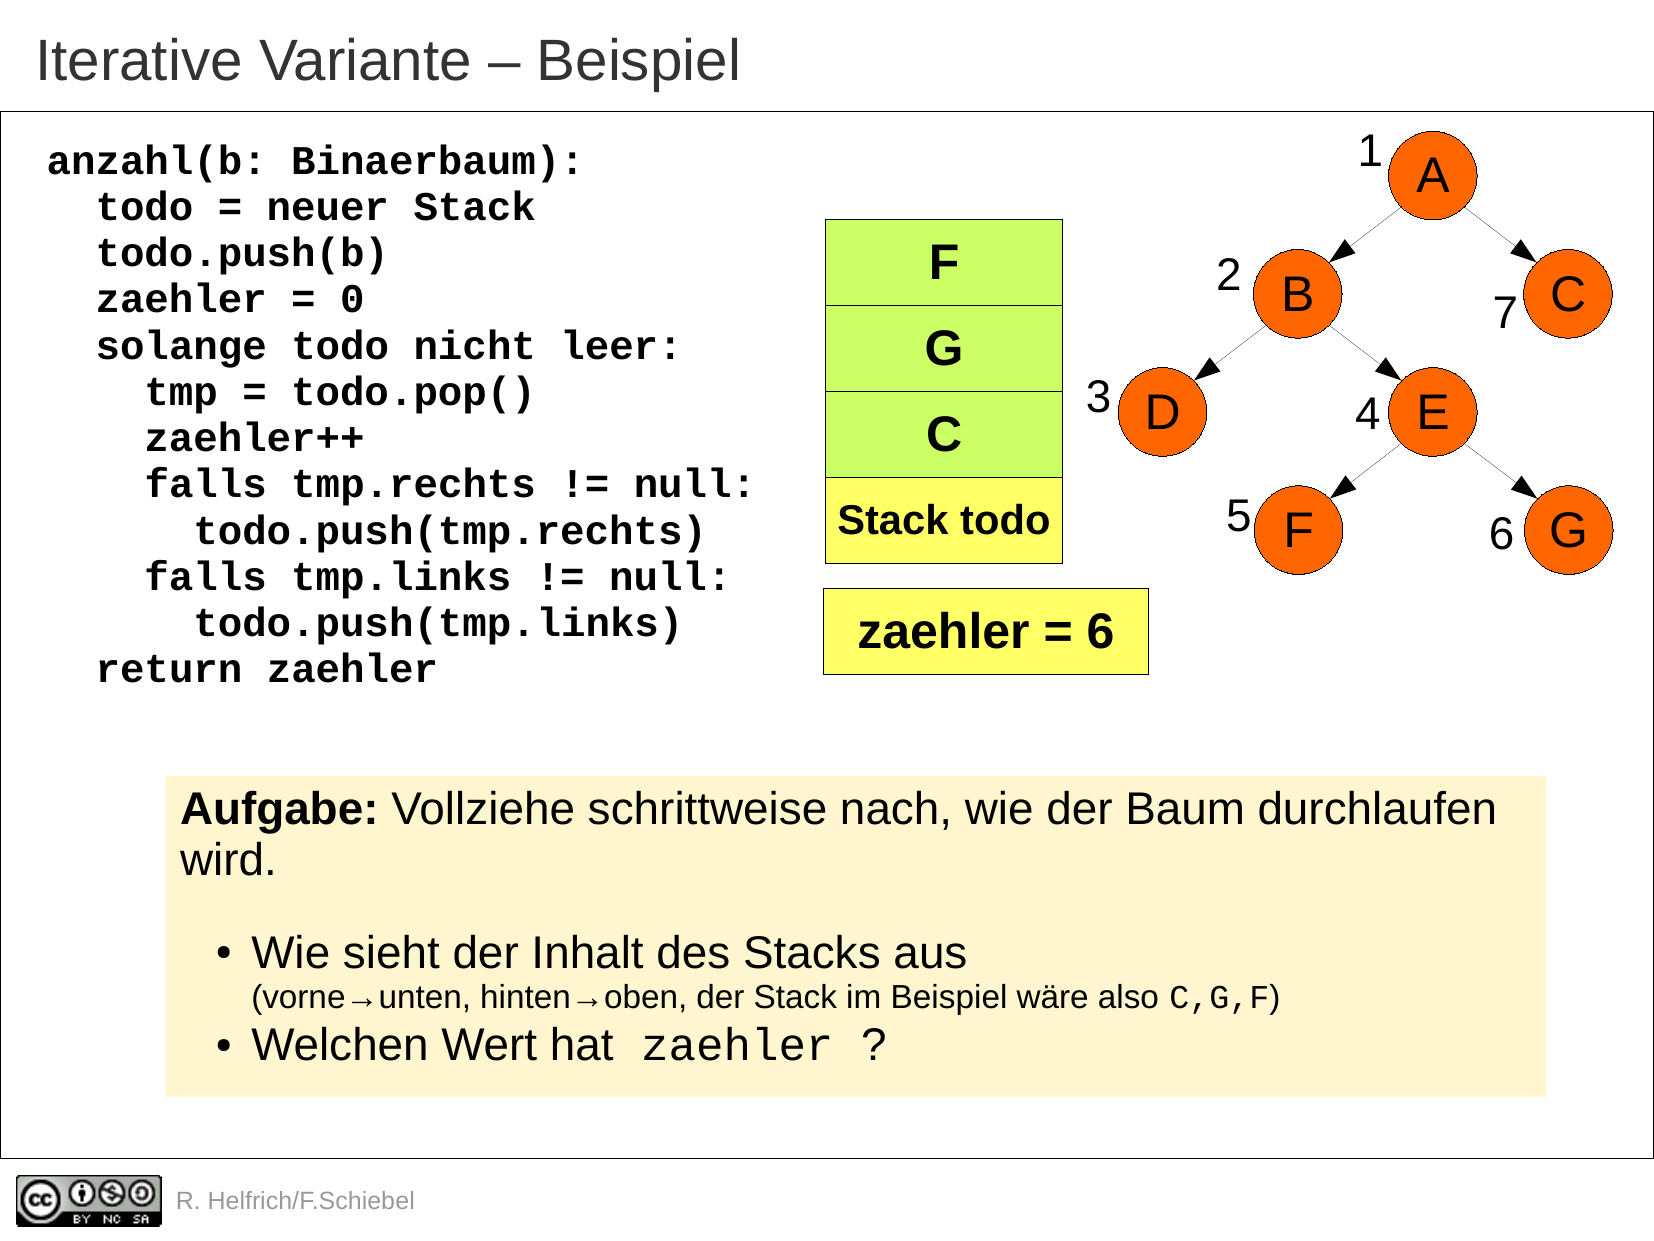

# Iterative Variante – Beispiel
1
A
B
C
D
E
F
G
A
A
anzahl(b: Binaerbaum):
 todo = neuer Stack
 todo.push(b)
 zaehler = 0
 solange todo nicht leer:
 tmp = todo.pop()
 zaehler++
 falls tmp.rechts != null:
 todo.push(tmp.rechts)
 falls tmp.links != null:
 todo.push(tmp.links)
 return zaehler
D
F
2
B
B
C
C
7
B
E
G
3
D
D
E
E
4
A
C
Stack todo
5
F
F
G
G
6
zaehler = 6
Aufgabe: Vollziehe schrittweise nach, wie der Baum durchlaufen wird.
Wie sieht der Inhalt des Stacks aus
(vorne→unten, hinten→oben, der Stack im Beispiel wäre also C,G,F)
Welchen Wert hat zaehler ?